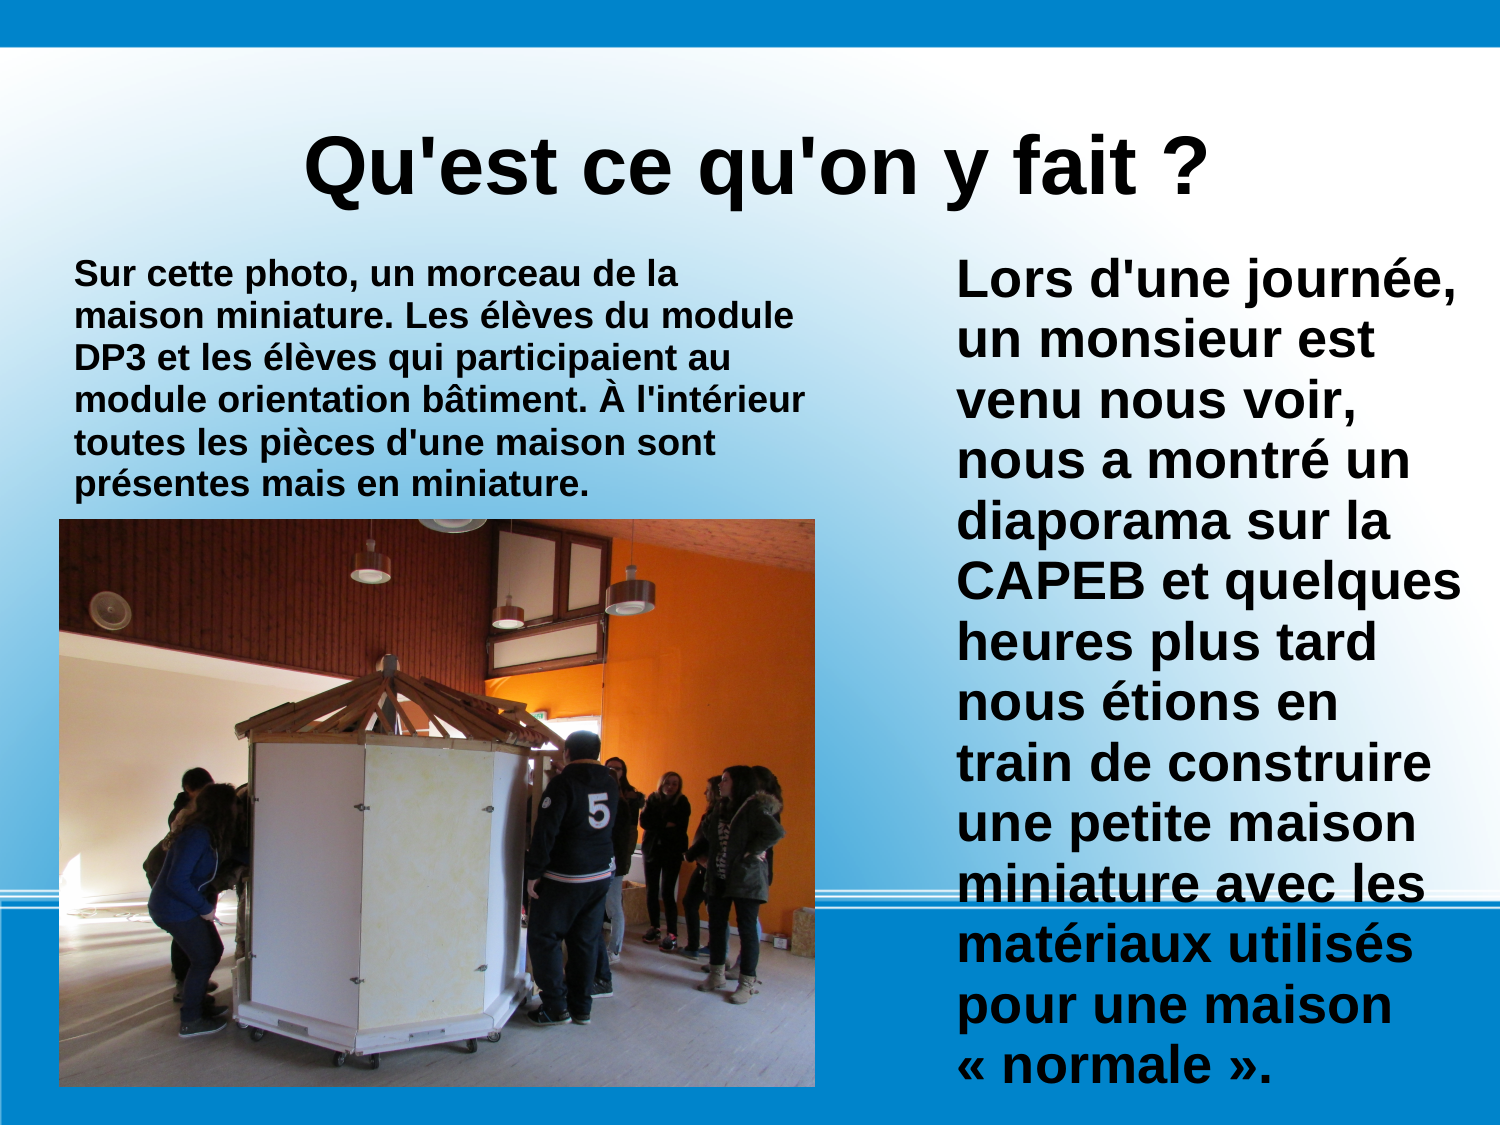

# Qu'est ce qu'on y fait ?
Sur cette photo, un morceau de la maison miniature. Les élèves du module DP3 et les élèves qui participaient au module orientation bâtiment. À l'intérieur toutes les pièces d'une maison sont présentes mais en miniature.
Lors d'une journée, un monsieur est venu nous voir, nous a montré un diaporama sur la CAPEB et quelques heures plus tard nous étions en train de construire une petite maison miniature avec les matériaux utilisés pour une maison « normale ».